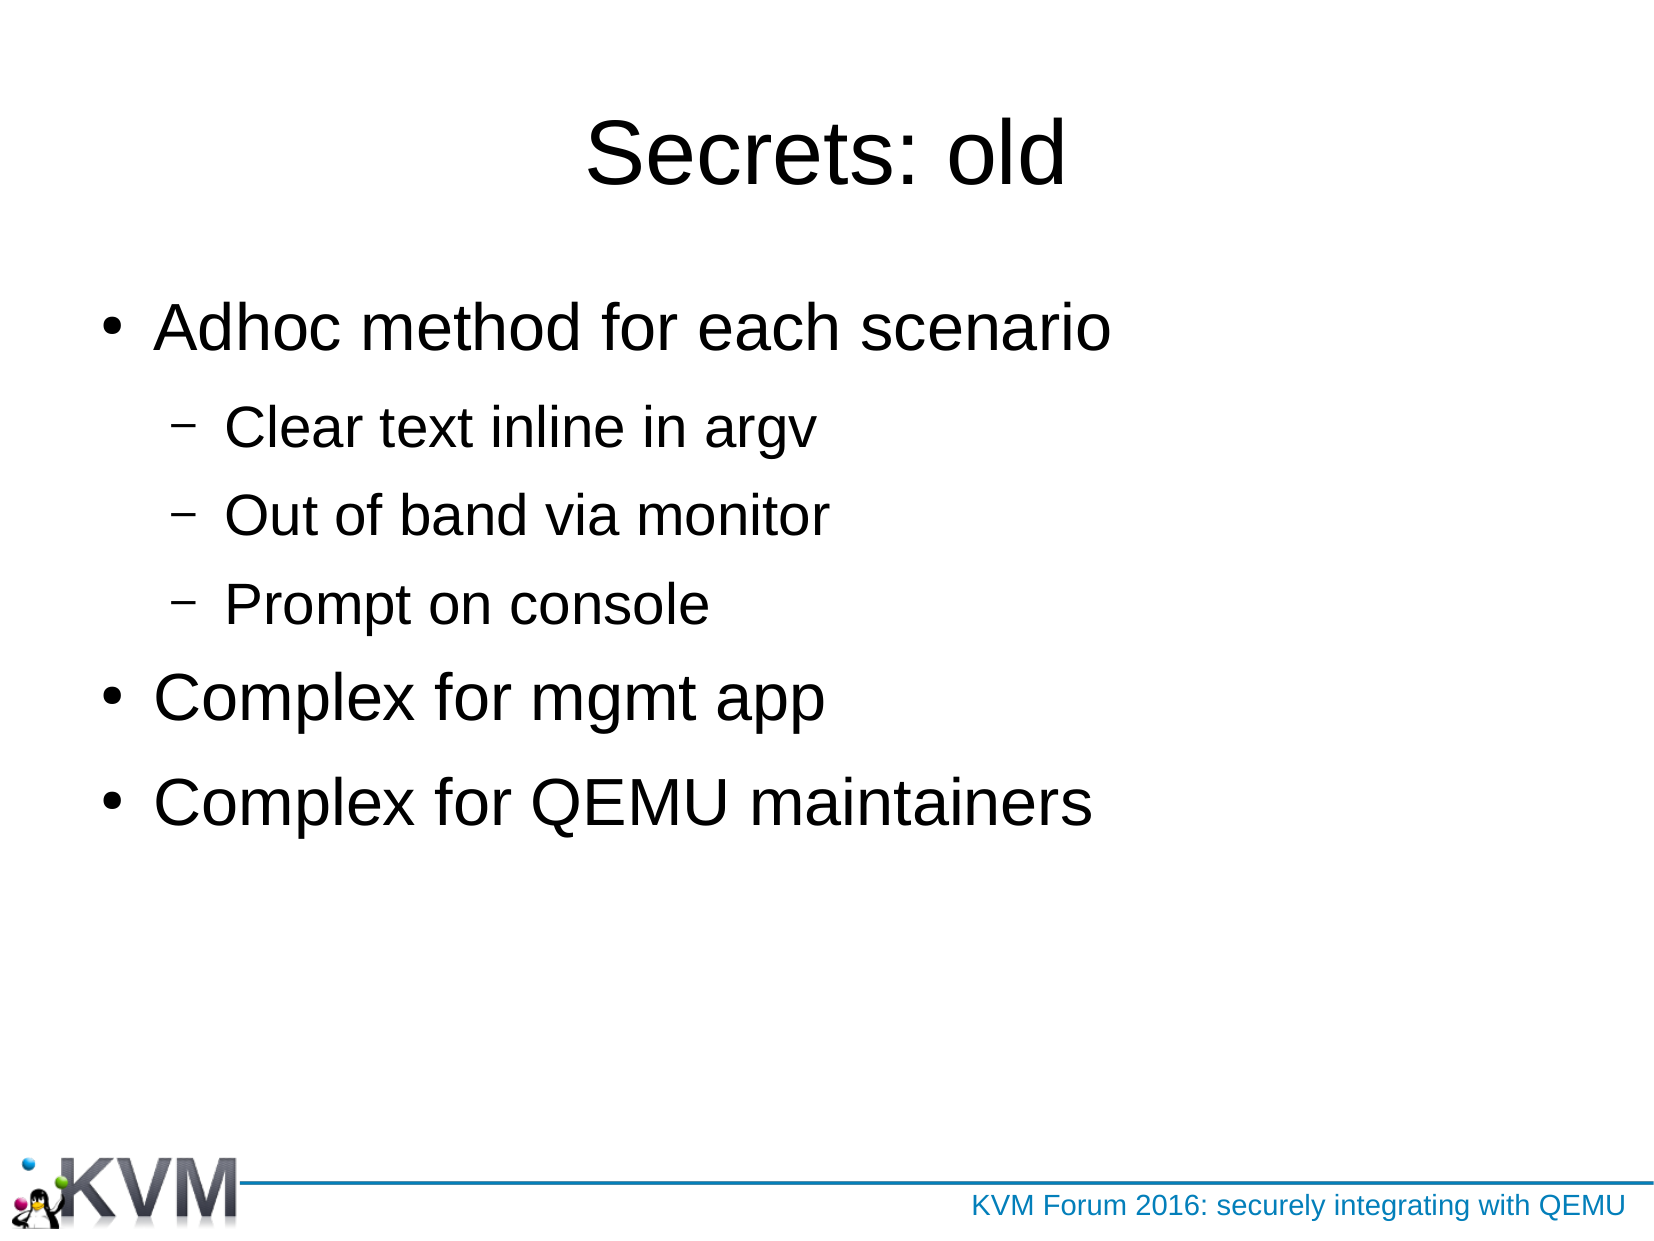

# Secrets: old
Adhoc method for each scenario
Clear text inline in argv
Out of band via monitor
Prompt on console
Complex for mgmt app
Complex for QEMU maintainers